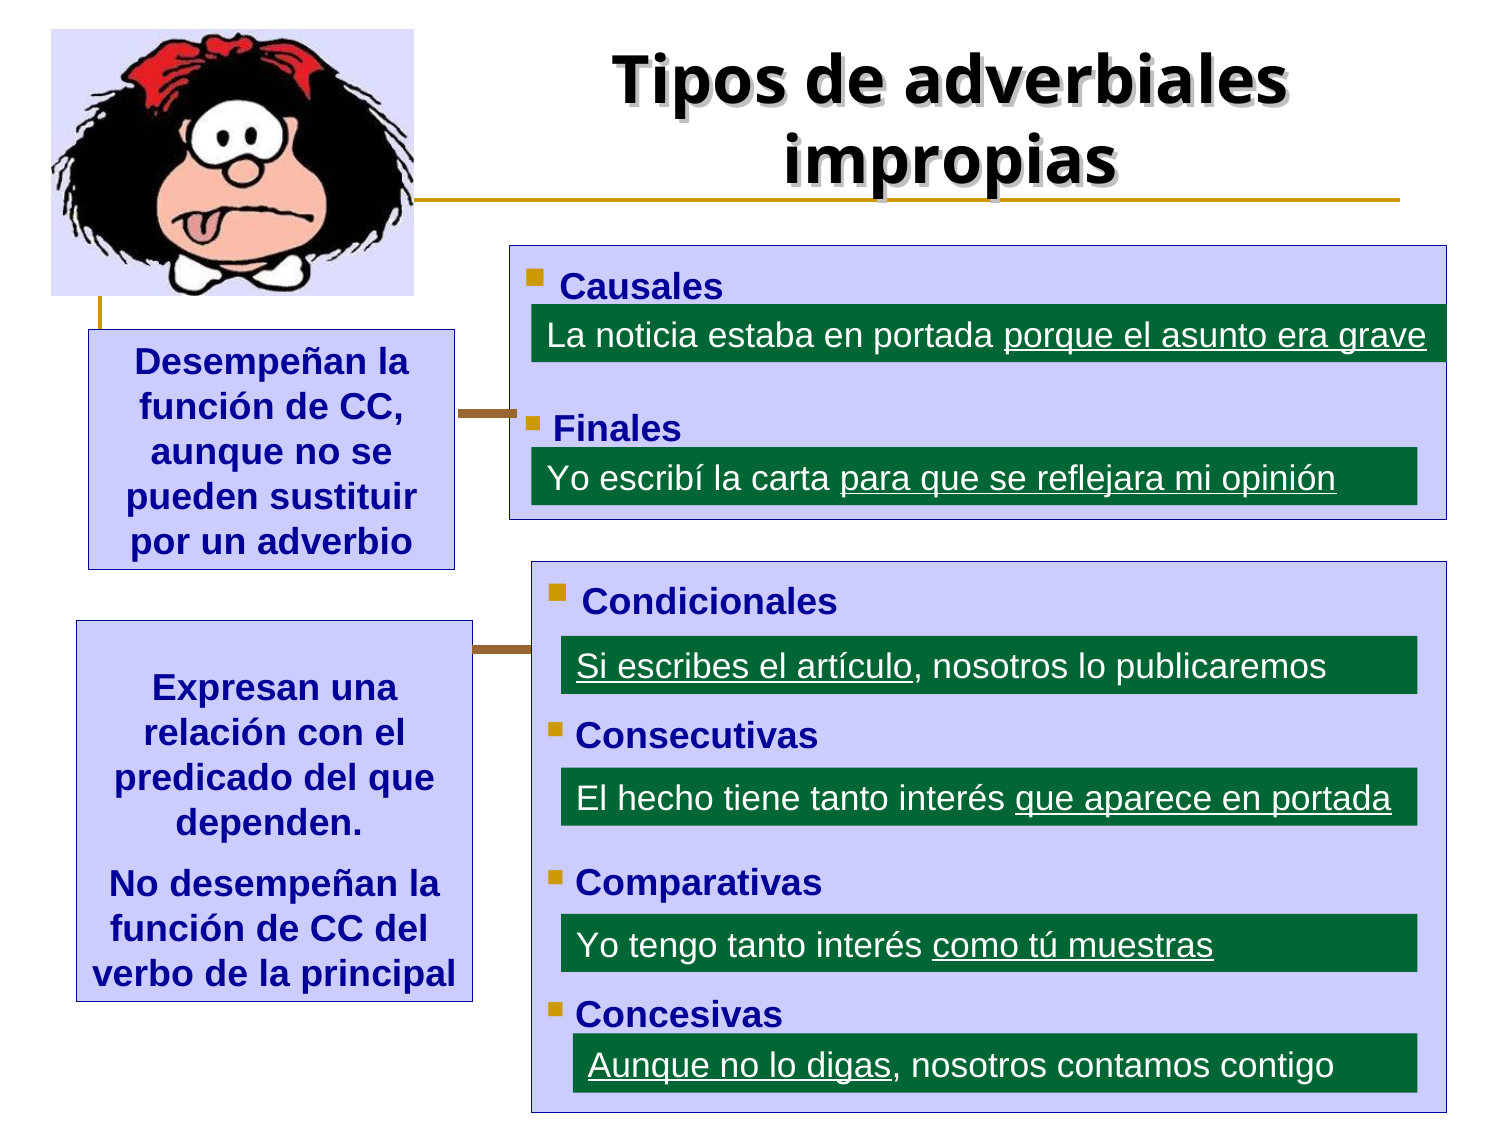

Tipos de adverbiales impropias
| Causales Finales |
| --- |
La noticia estaba en portada porque el asunto era grave
| Desempeñan la función de CC, aunque no se pueden sustituir por un adverbio |
| --- |
Yo escribí la carta para que se reflejara mi opinión
| Condicionales Consecutivas Comparativas Concesivas |
| --- |
| Expresan una relación con el predicado del que dependen. No desempeñan la función de CC del verbo de la principal |
| --- |
Si escribes el artículo, nosotros lo publicaremos
El hecho tiene tanto interés que aparece en portada
Yo tengo tanto interés como tú muestras
Aunque no lo digas, nosotros contamos contigo